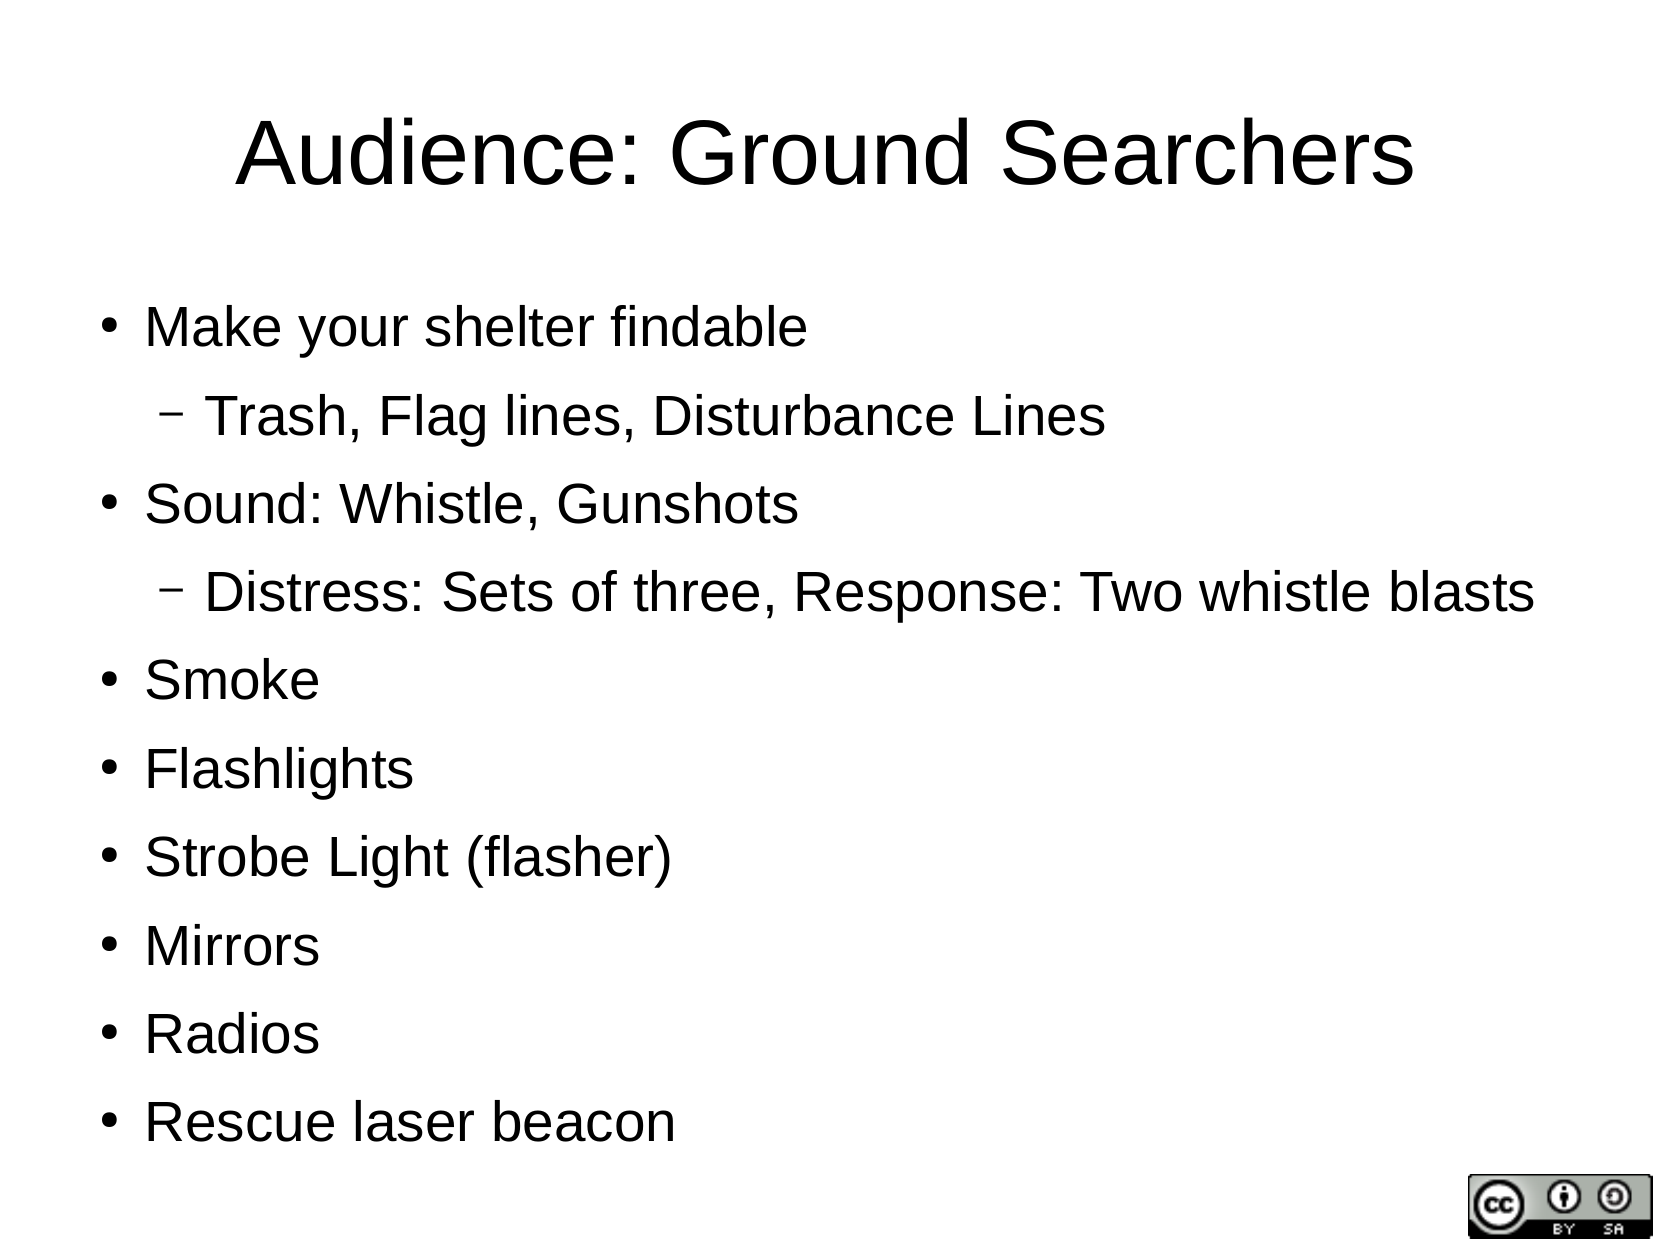

# Audience: Ground Searchers
Make your shelter findable
Trash, Flag lines, Disturbance Lines
Sound: Whistle, Gunshots
Distress: Sets of three, Response: Two whistle blasts
Smoke
Flashlights
Strobe Light (flasher)
Mirrors
Radios
Rescue laser beacon